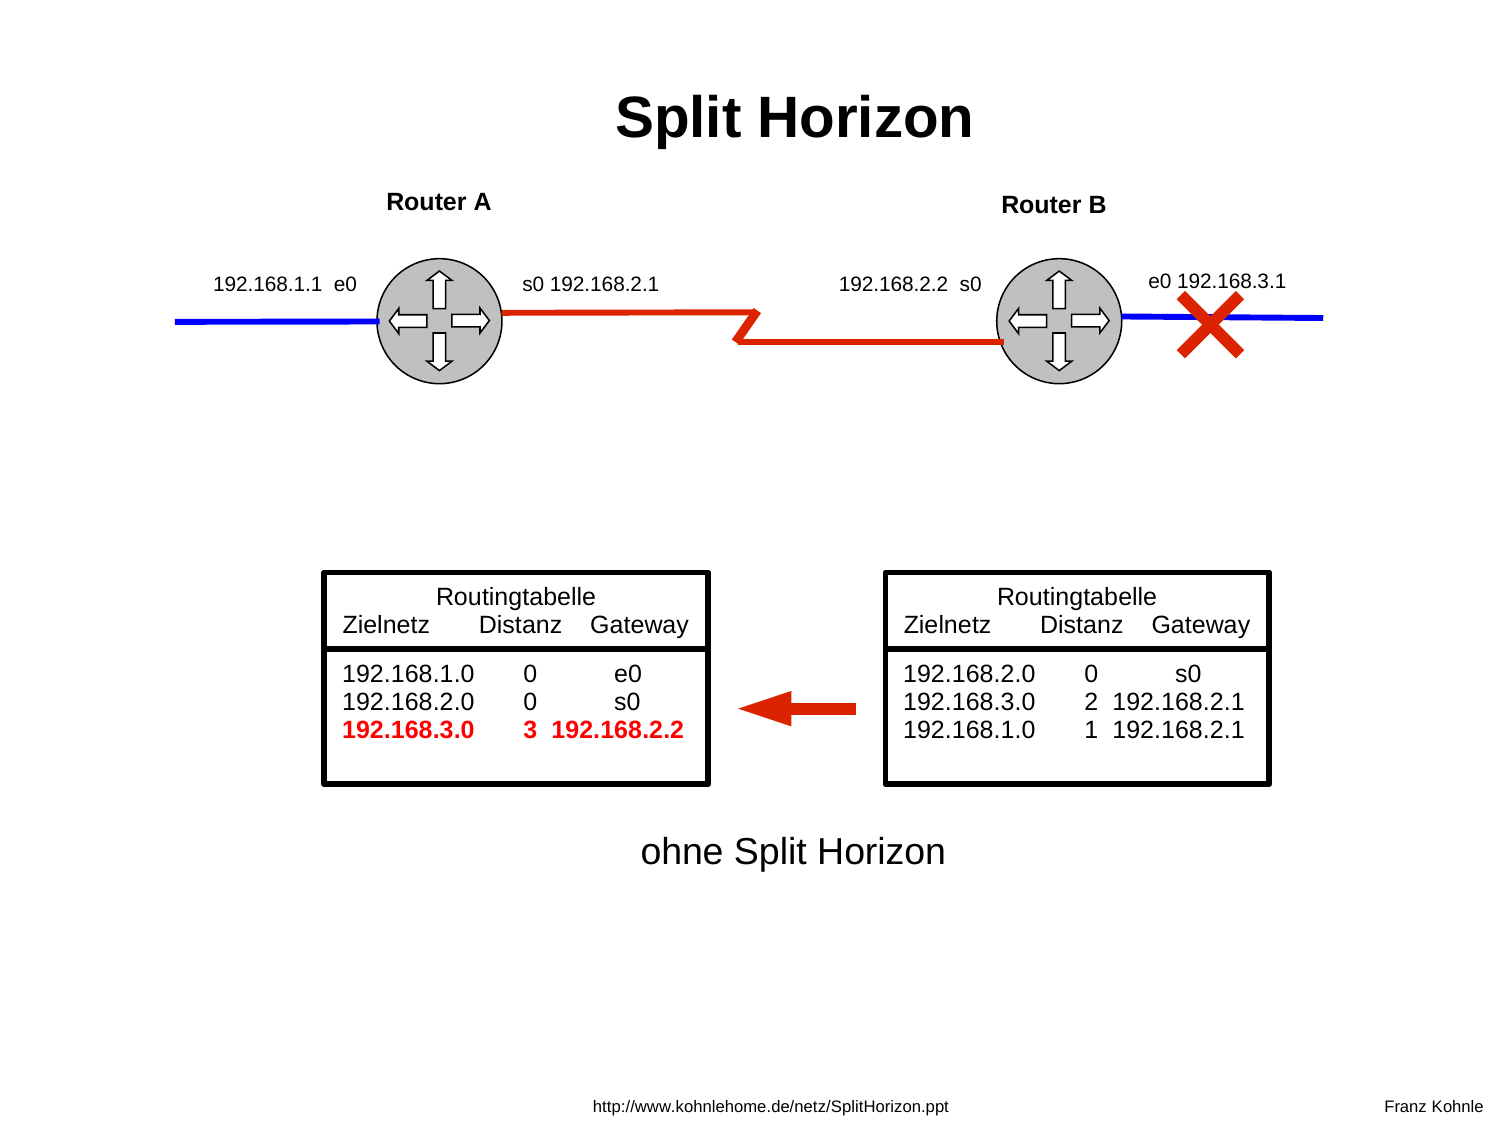

Split Horizon
Router A
Router B
e0 192.168.3.1
192.168.1.1 e0
s0 192.168.2.1
192.168.2.2 s0
Routingtabelle
Zielnetz Distanz Gateway
Routingtabelle
Zielnetz Distanz Gateway
192.168.1.0 0 e0
192.168.2.0 0 s0
192.168.3.0 3 192.168.2.2
192.168.2.0 0 s0
192.168.3.0 2 192.168.2.1
192.168.1.0 1 192.168.2.1
ohne Split Horizon
http://www.kohnlehome.de/netz/SplitHorizon.ppt
Franz Kohnle